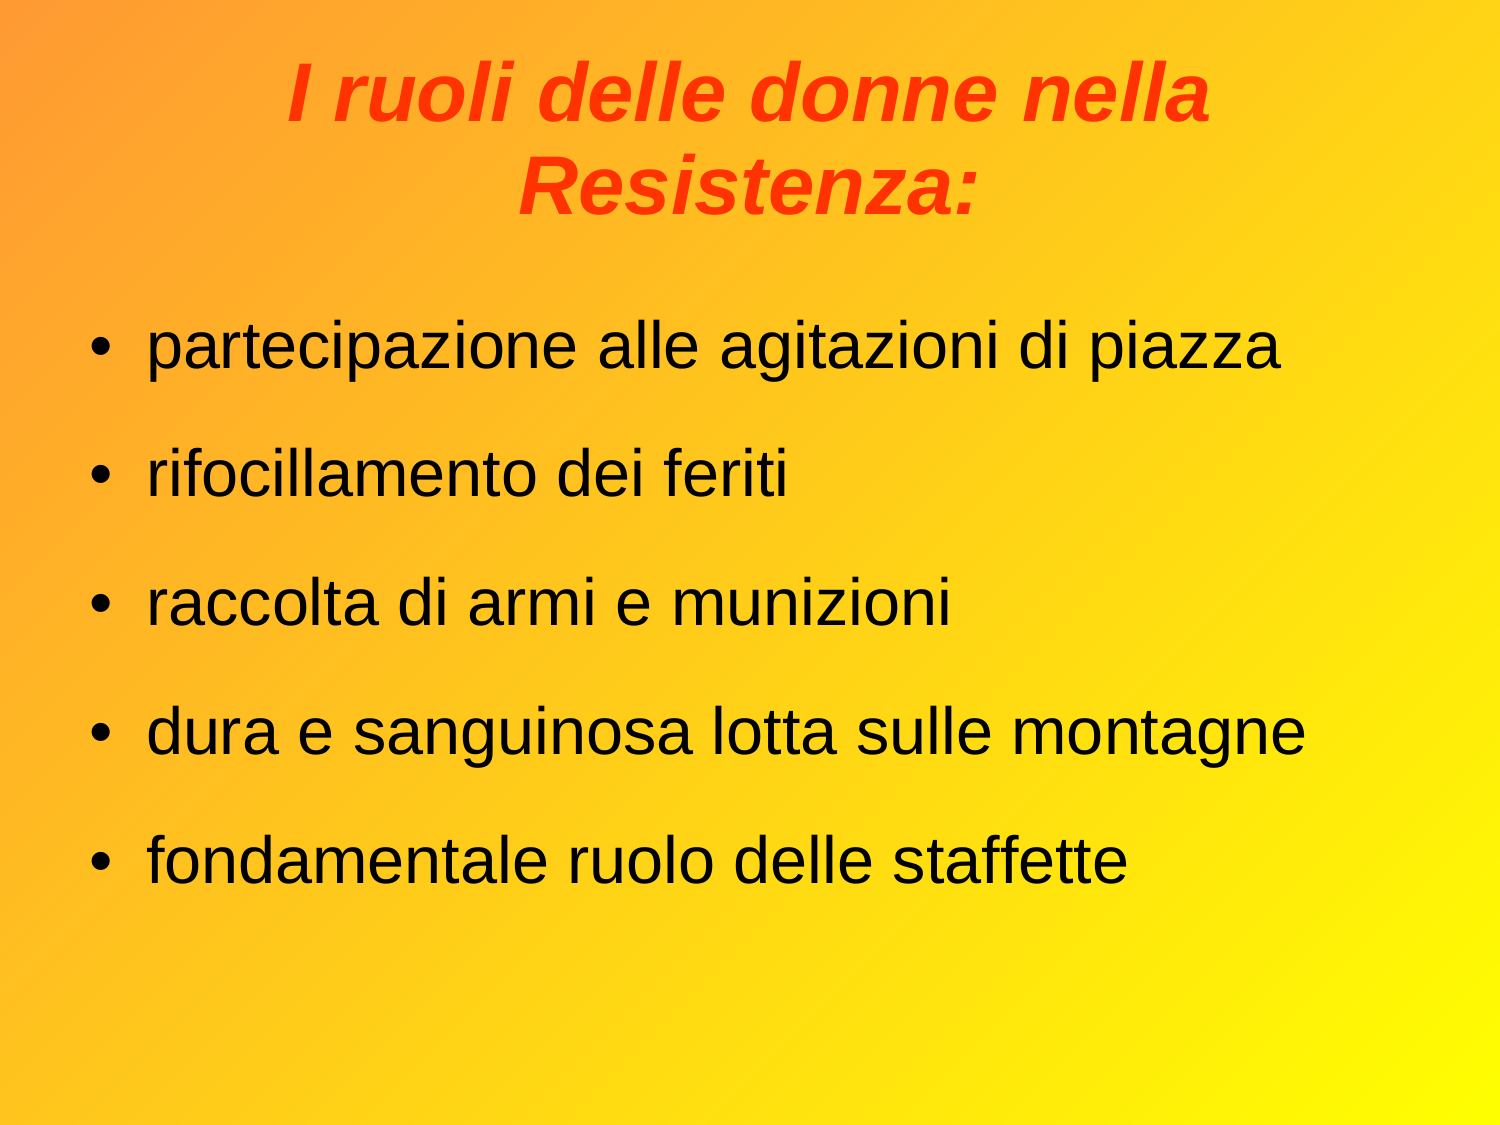

# I ruoli delle donne nella Resistenza:
partecipazione alle agitazioni di piazza
rifocillamento dei feriti
raccolta di armi e munizioni
dura e sanguinosa lotta sulle montagne
fondamentale ruolo delle staffette